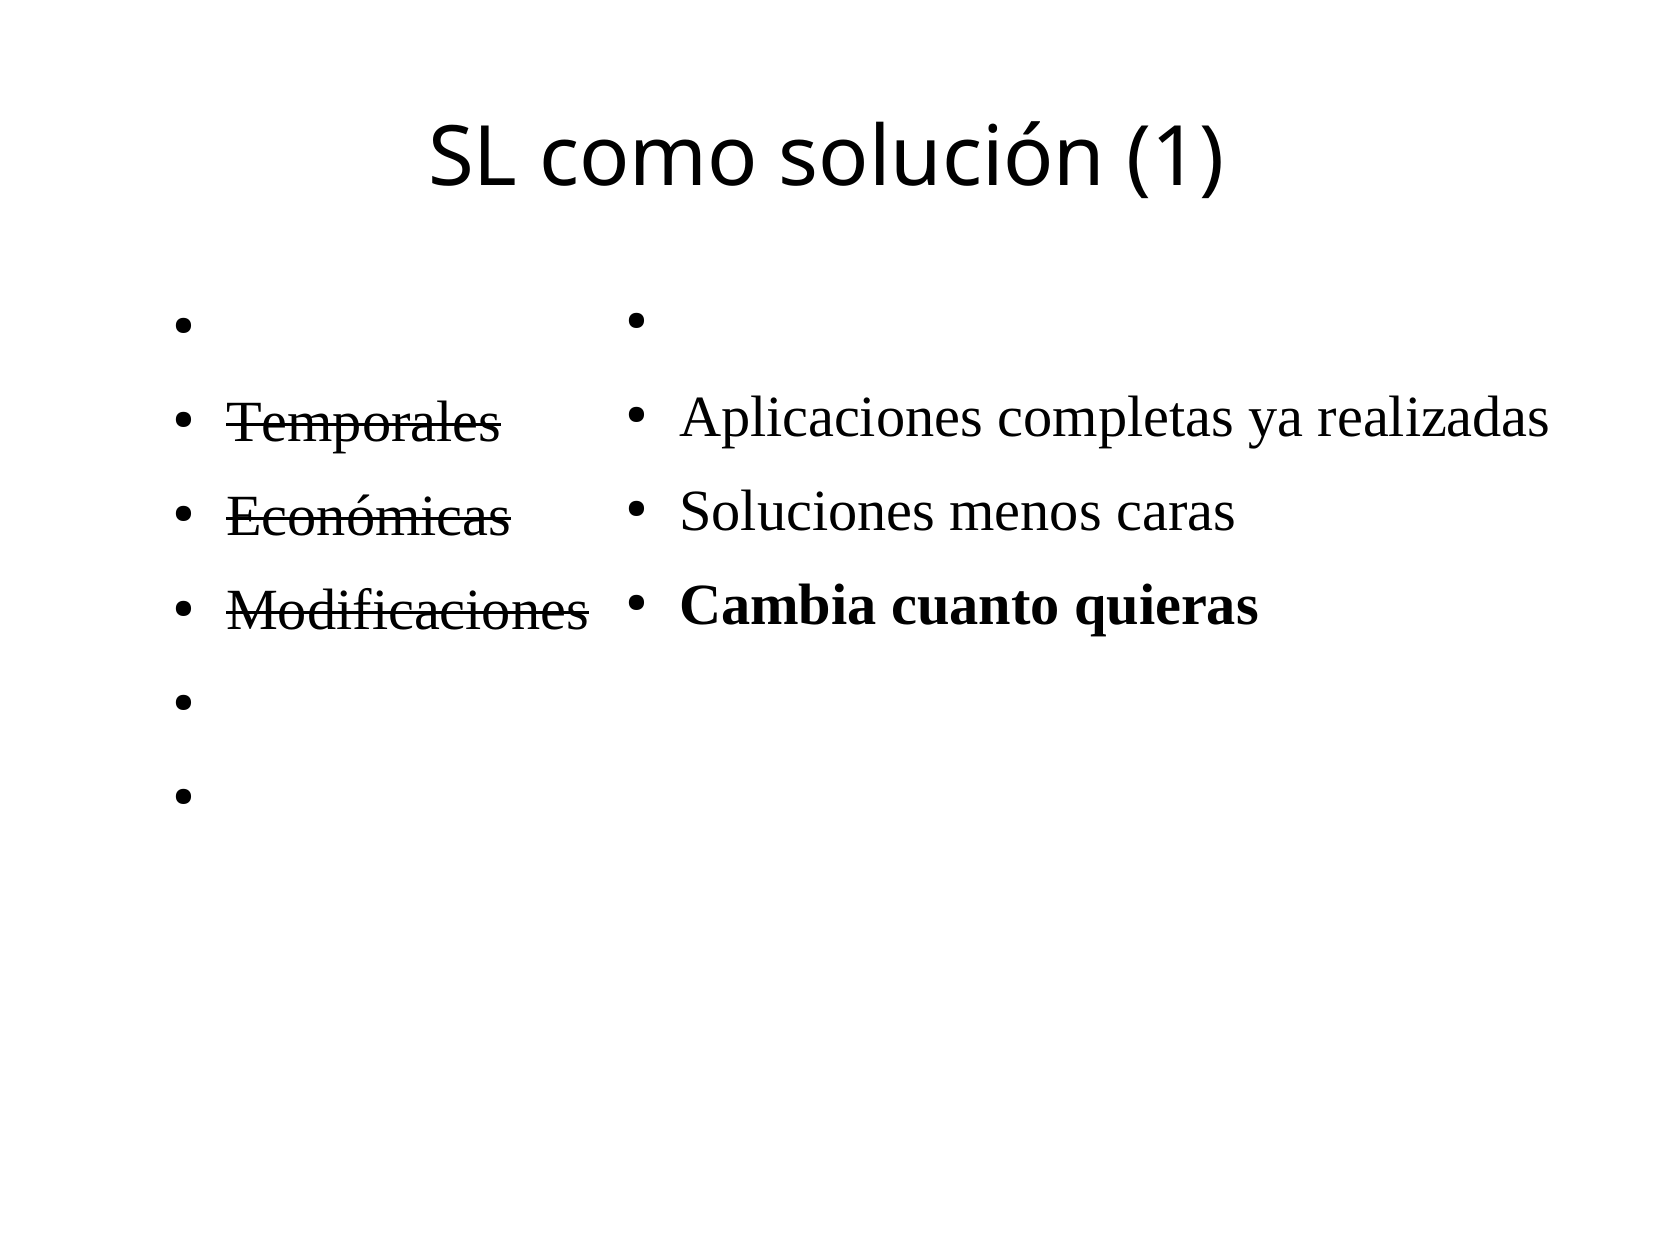

# SL como solución (1)
Aplicaciones completas ya realizadas
Soluciones menos caras
Cambia cuanto quieras
Temporales
Económicas
Modificaciones